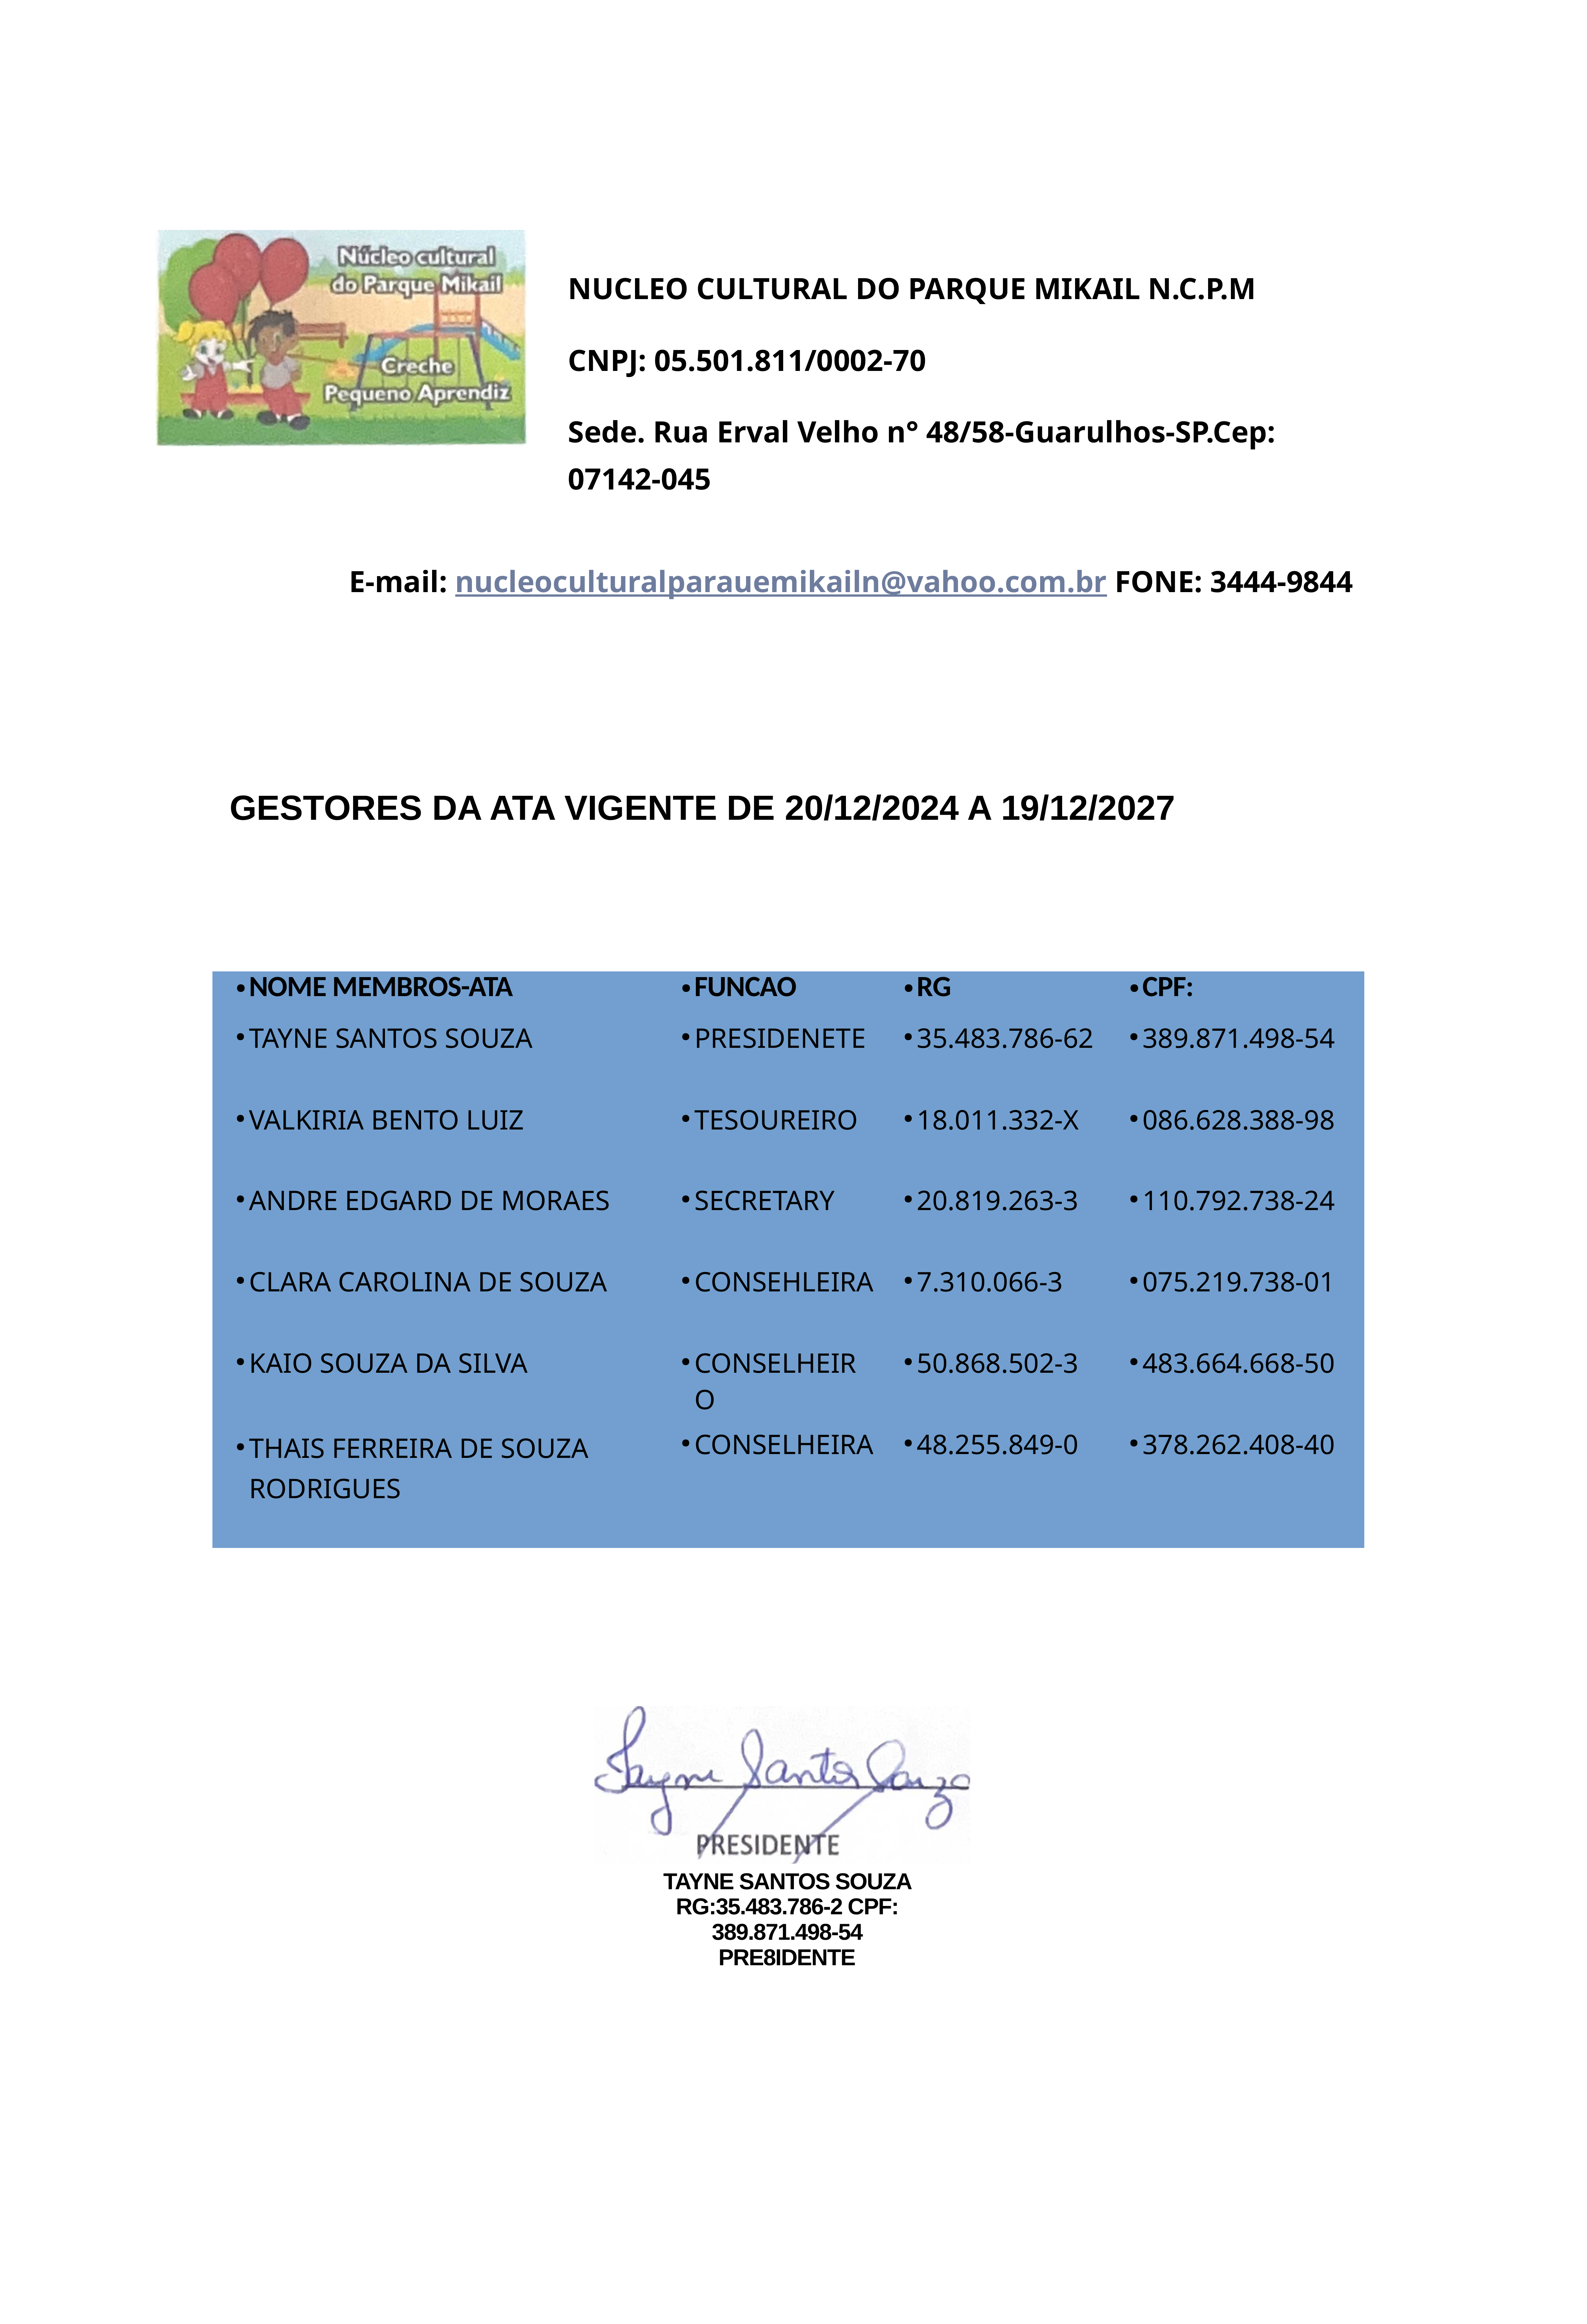

NUCLEO CULTURAL DO PARQUE MIKAIL N.C.P.M
CNPJ: 05.501.811/0002-70
Sede. Rua Erval Velho n° 48/58-Guarulhos-SP.Cep:
07142-045
E-mail: nucleoculturalparauemikailn@vahoo.com.br FONE: 3444-9844
GESTORES DA ATA VIGENTE DE 20/12/2024 A 19/12/2027
| NOME MEMBROS-ATA | FUNCAO | RG | CPF: |
| --- | --- | --- | --- |
| TAYNE SANTOS SOUZA | PRESIDENETE | 35.483.786-62 | 389.871.498-54 |
| VALKIRIA BENTO LUIZ | TESOUREIRO | 18.011.332-X | 086.628.388-98 |
| ANDRE EDGARD DE MORAES | SECRETARY | 20.819.263-3 | 110.792.738-24 |
| CLARA CAROLINA DE SOUZA | CONSEHLEIRA | 7.310.066-3 | 075.219.738-01 |
| KAIO SOUZA DA SILVA | CONSELHEIRO | 50.868.502-3 | 483.664.668-50 |
| THAIS FERREIRA DE SOUZA RODRIGUES | CONSELHEIRA | 48.255.849-0 | 378.262.408-40 |
TAYNE SANTOS SOUZA RG:35.483.786-2 CPF: 389.871.498-54 PRE8IDENTE